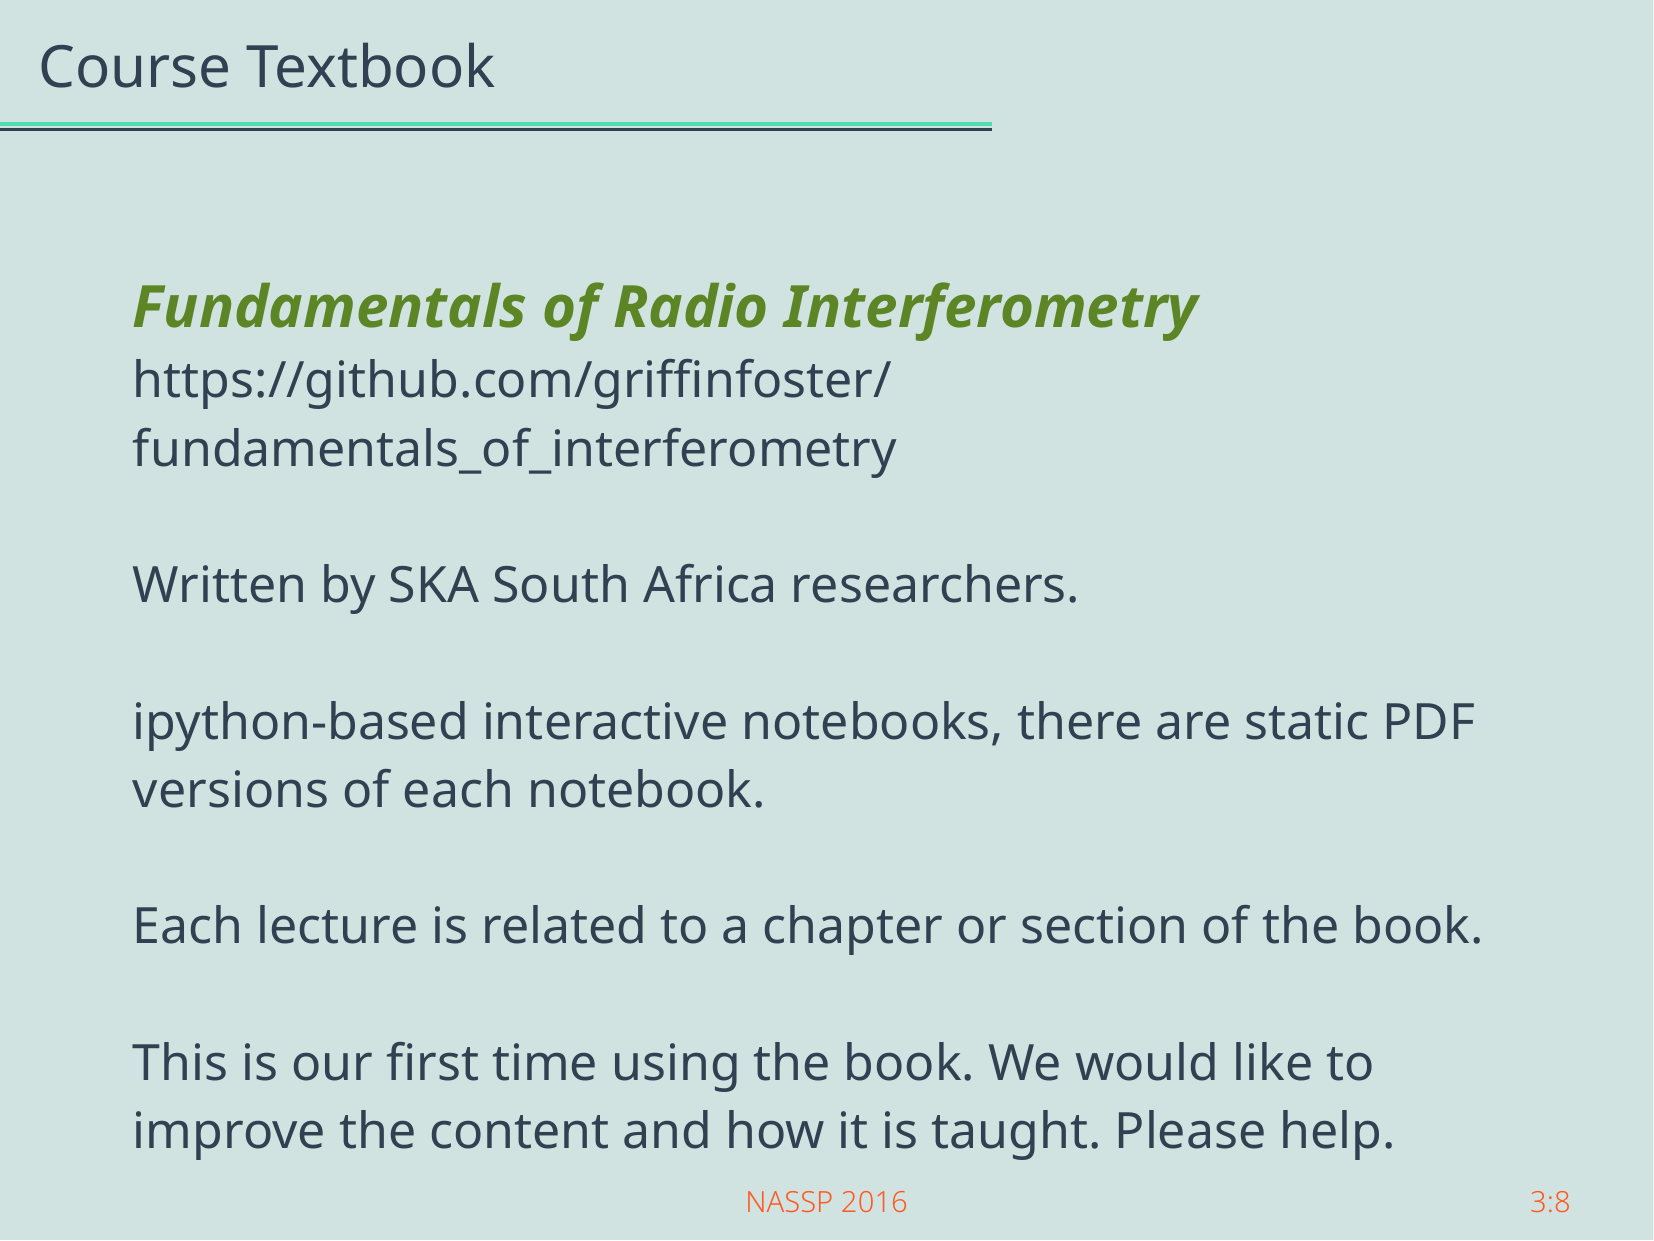

Course Textbook
Fundamentals of Radio Interferometry
https://github.com/griffinfoster/fundamentals_of_interferometry
Written by SKA South Africa researchers.
ipython-based interactive notebooks, there are static PDF versions of each notebook.
Each lecture is related to a chapter or section of the book.
This is our first time using the book. We would like to improve the content and how it is taught. Please help.
NASSP 2016
3